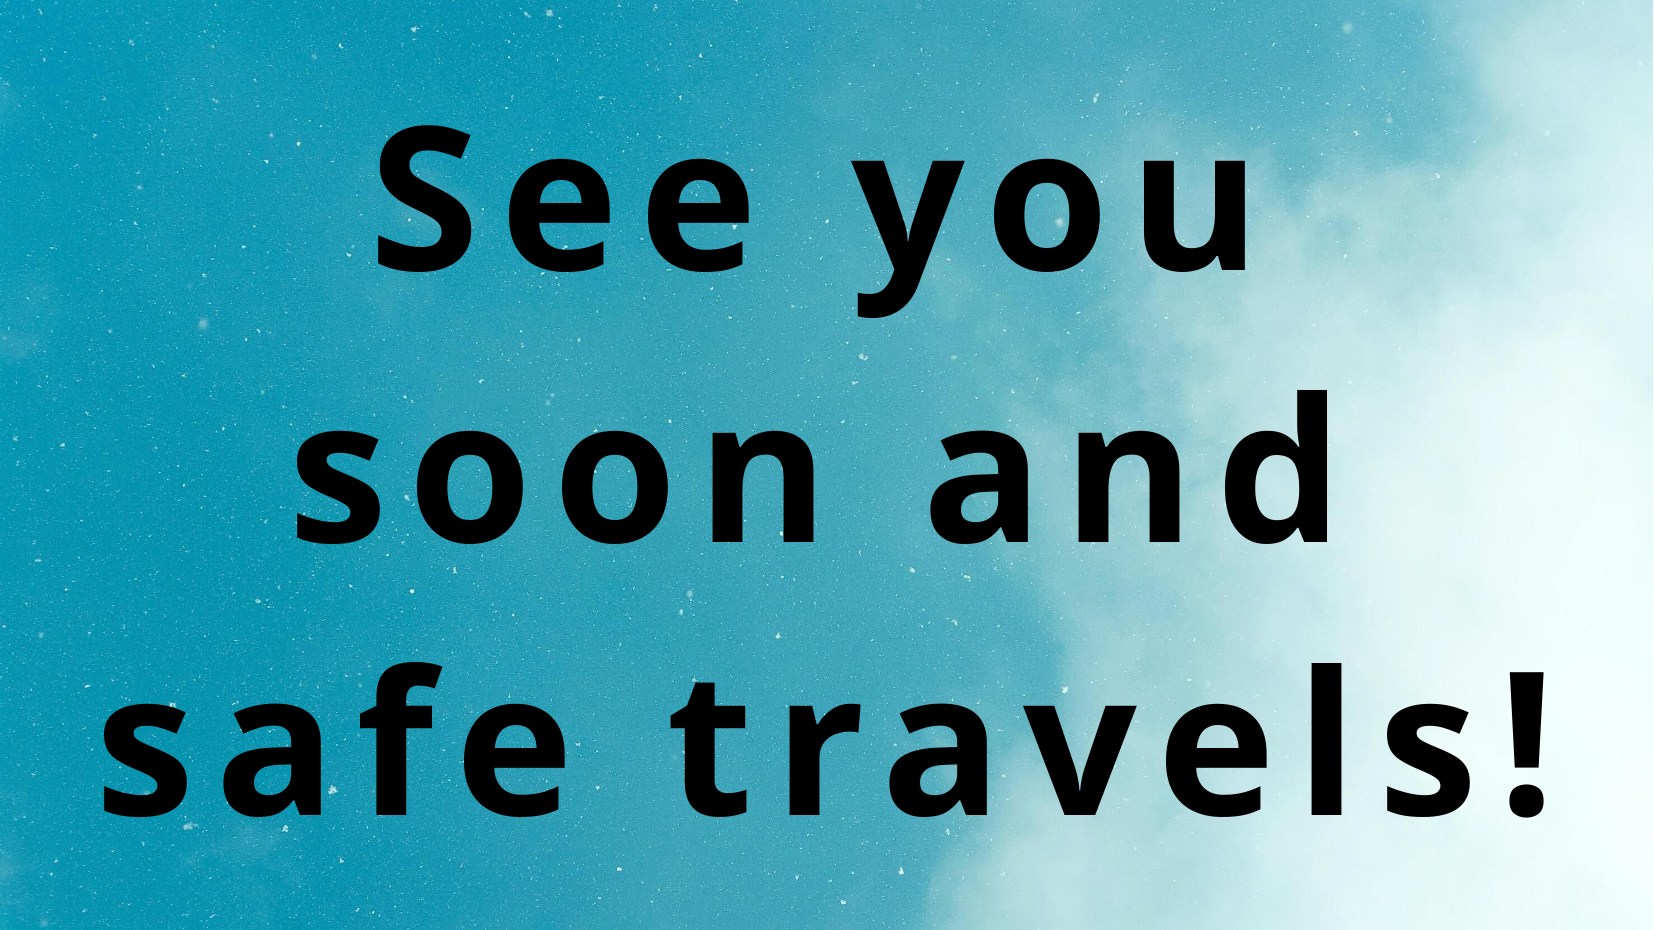

# See you soon and safe travels!